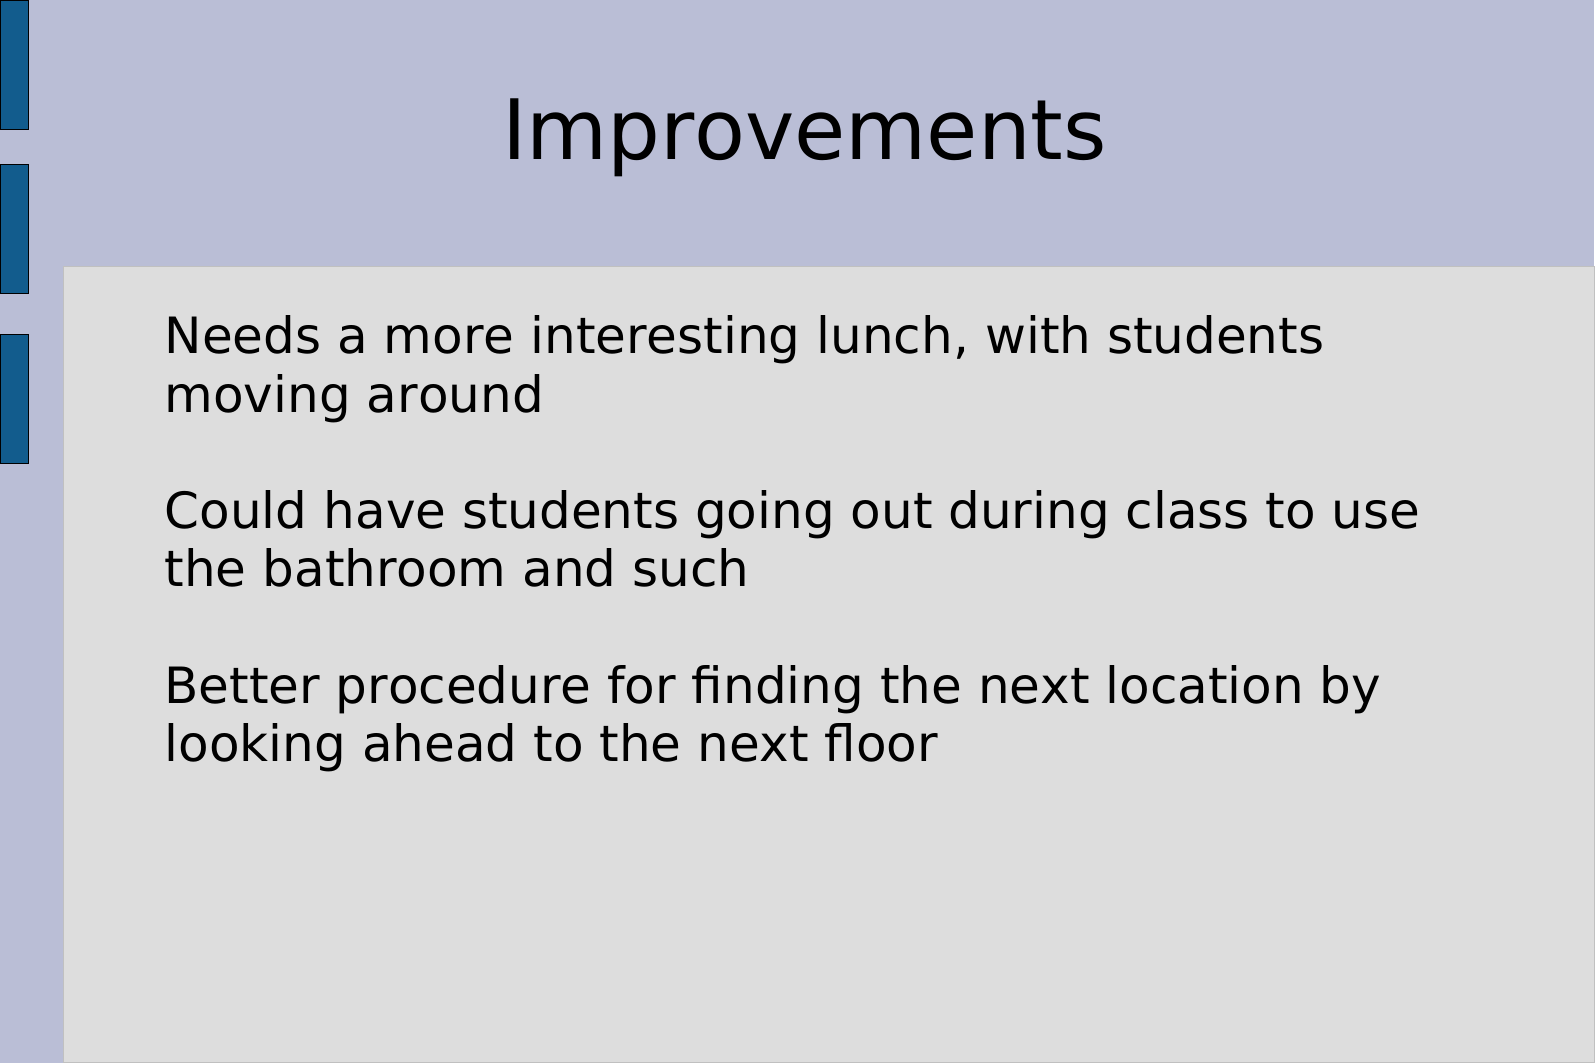

Improvements
Needs a more interesting lunch, with students moving around
Could have students going out during class to use the bathroom and such
Better procedure for finding the next location by looking ahead to the next floor